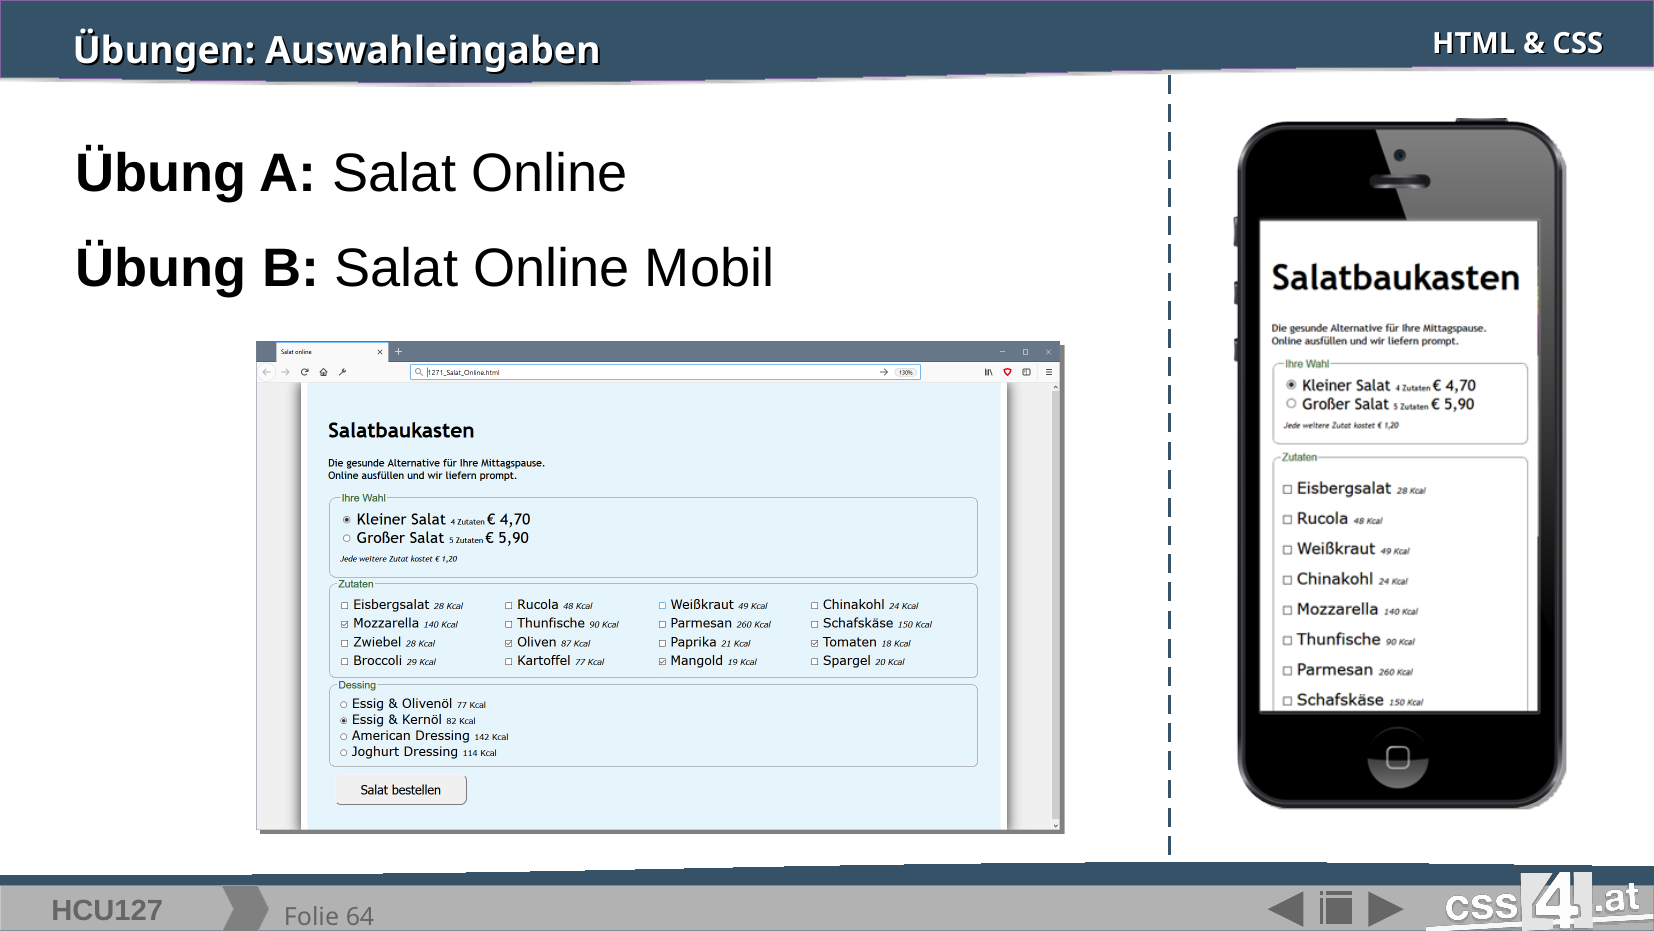

HTML & CSS
Übungen: Auswahleingaben
Übung A: Salat Online
Übung B: Salat Online Mobil
HCU127
Folie